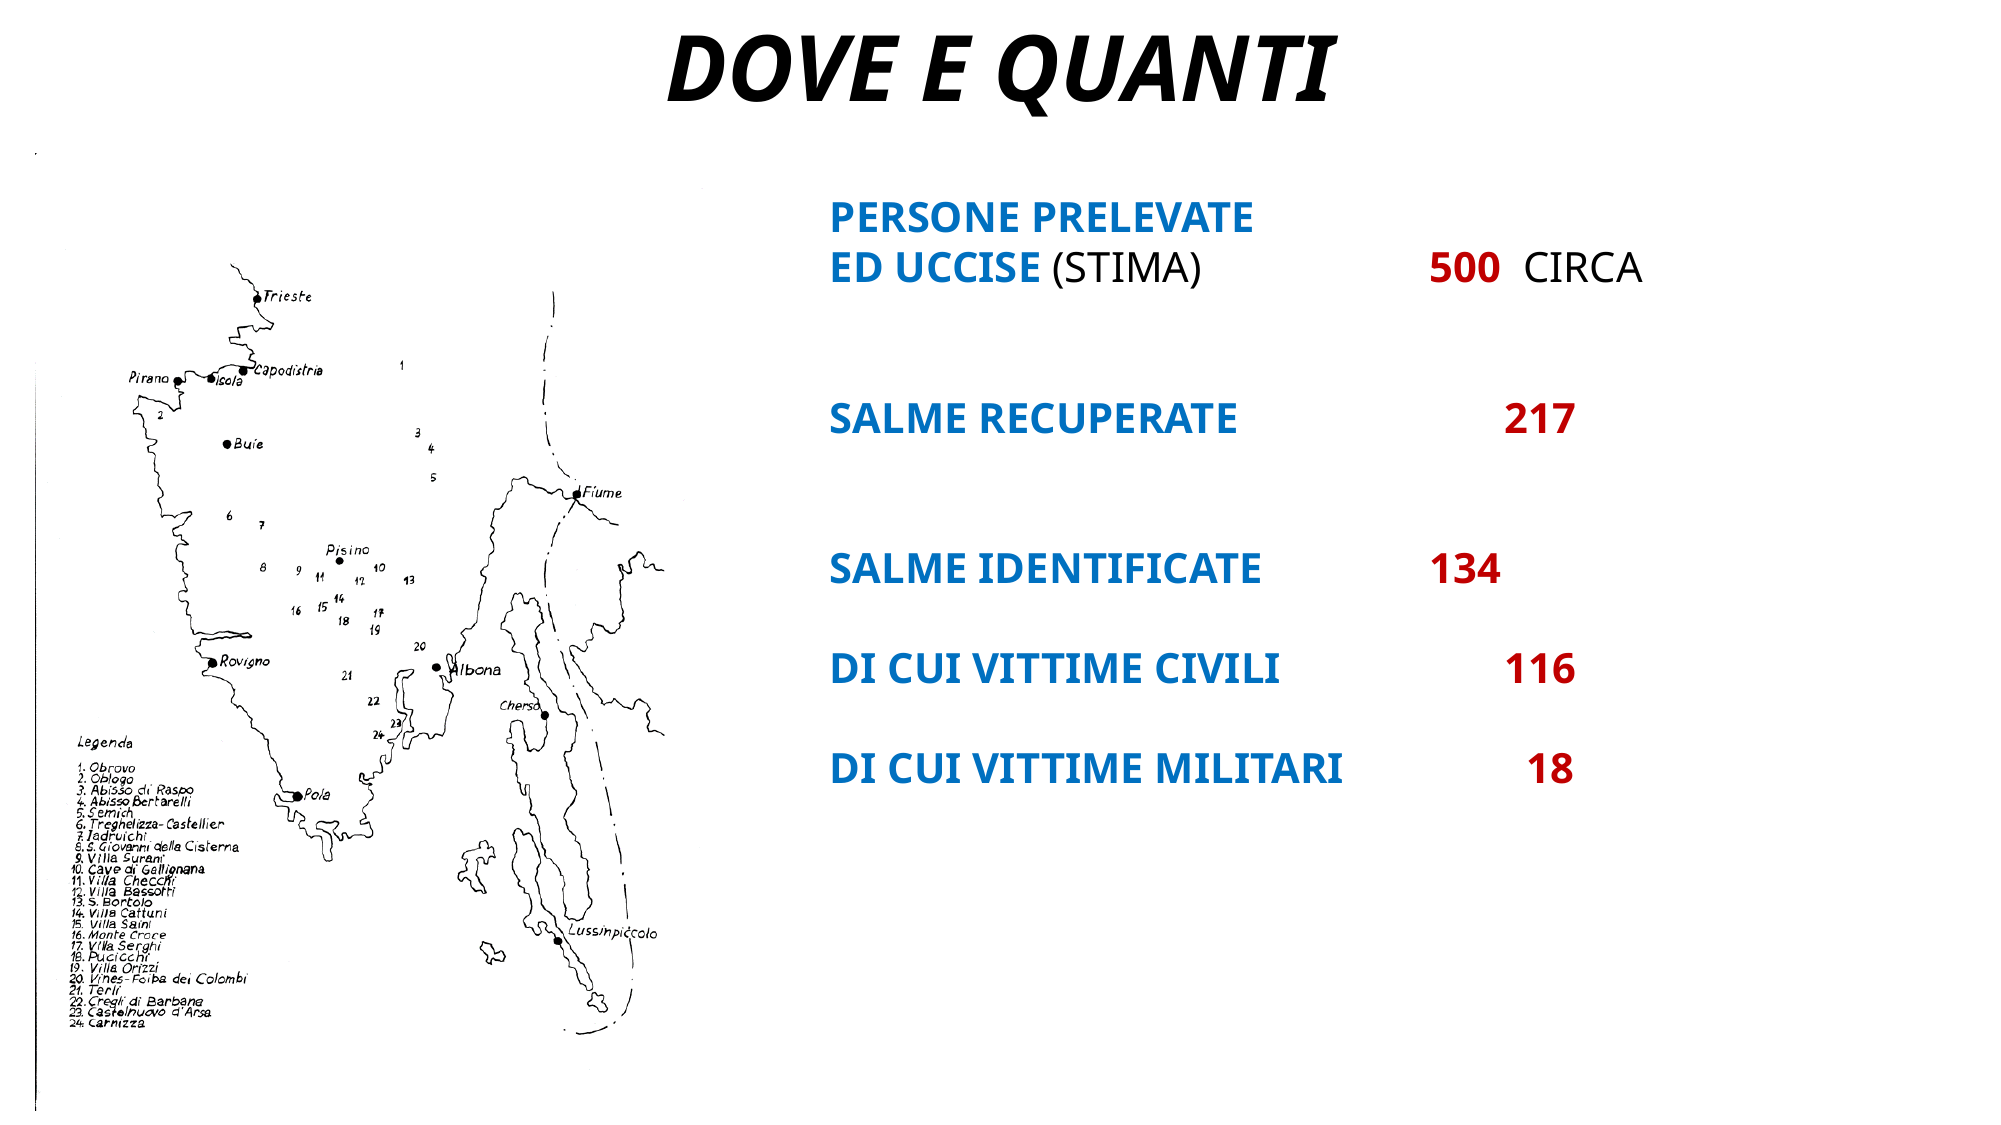

# DOVE E QUANTI
PERSONE PRELEVATE
ED UCCISE (STIMA)				500 CIRCA
SALME RECUPERATE				217
SALME IDENTIFICATE			134
DI CUI VITTIME CIVILI			116
DI CUI VITTIME MILITARI			 18